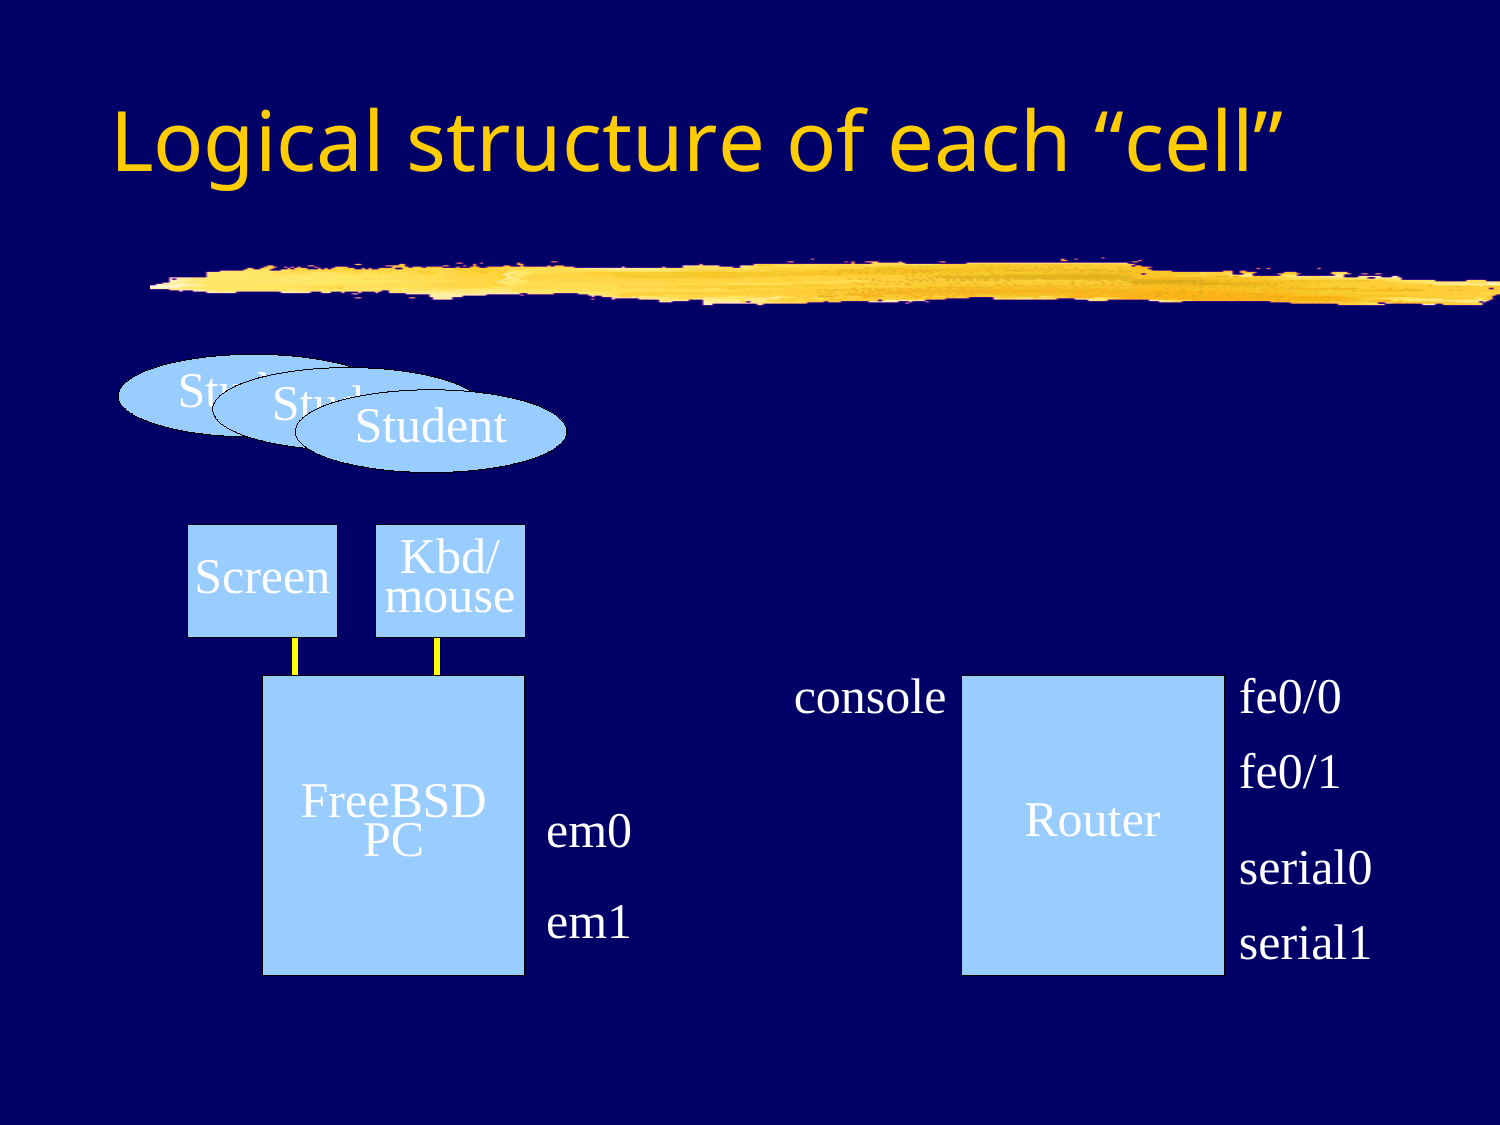

# Logical structure of each “cell”
Student
Student
Student
Screen
Kbd/
mouse
FreeBSD
PC
console
Router
fe0/0
fe0/1
em0
serial0
em1
serial1